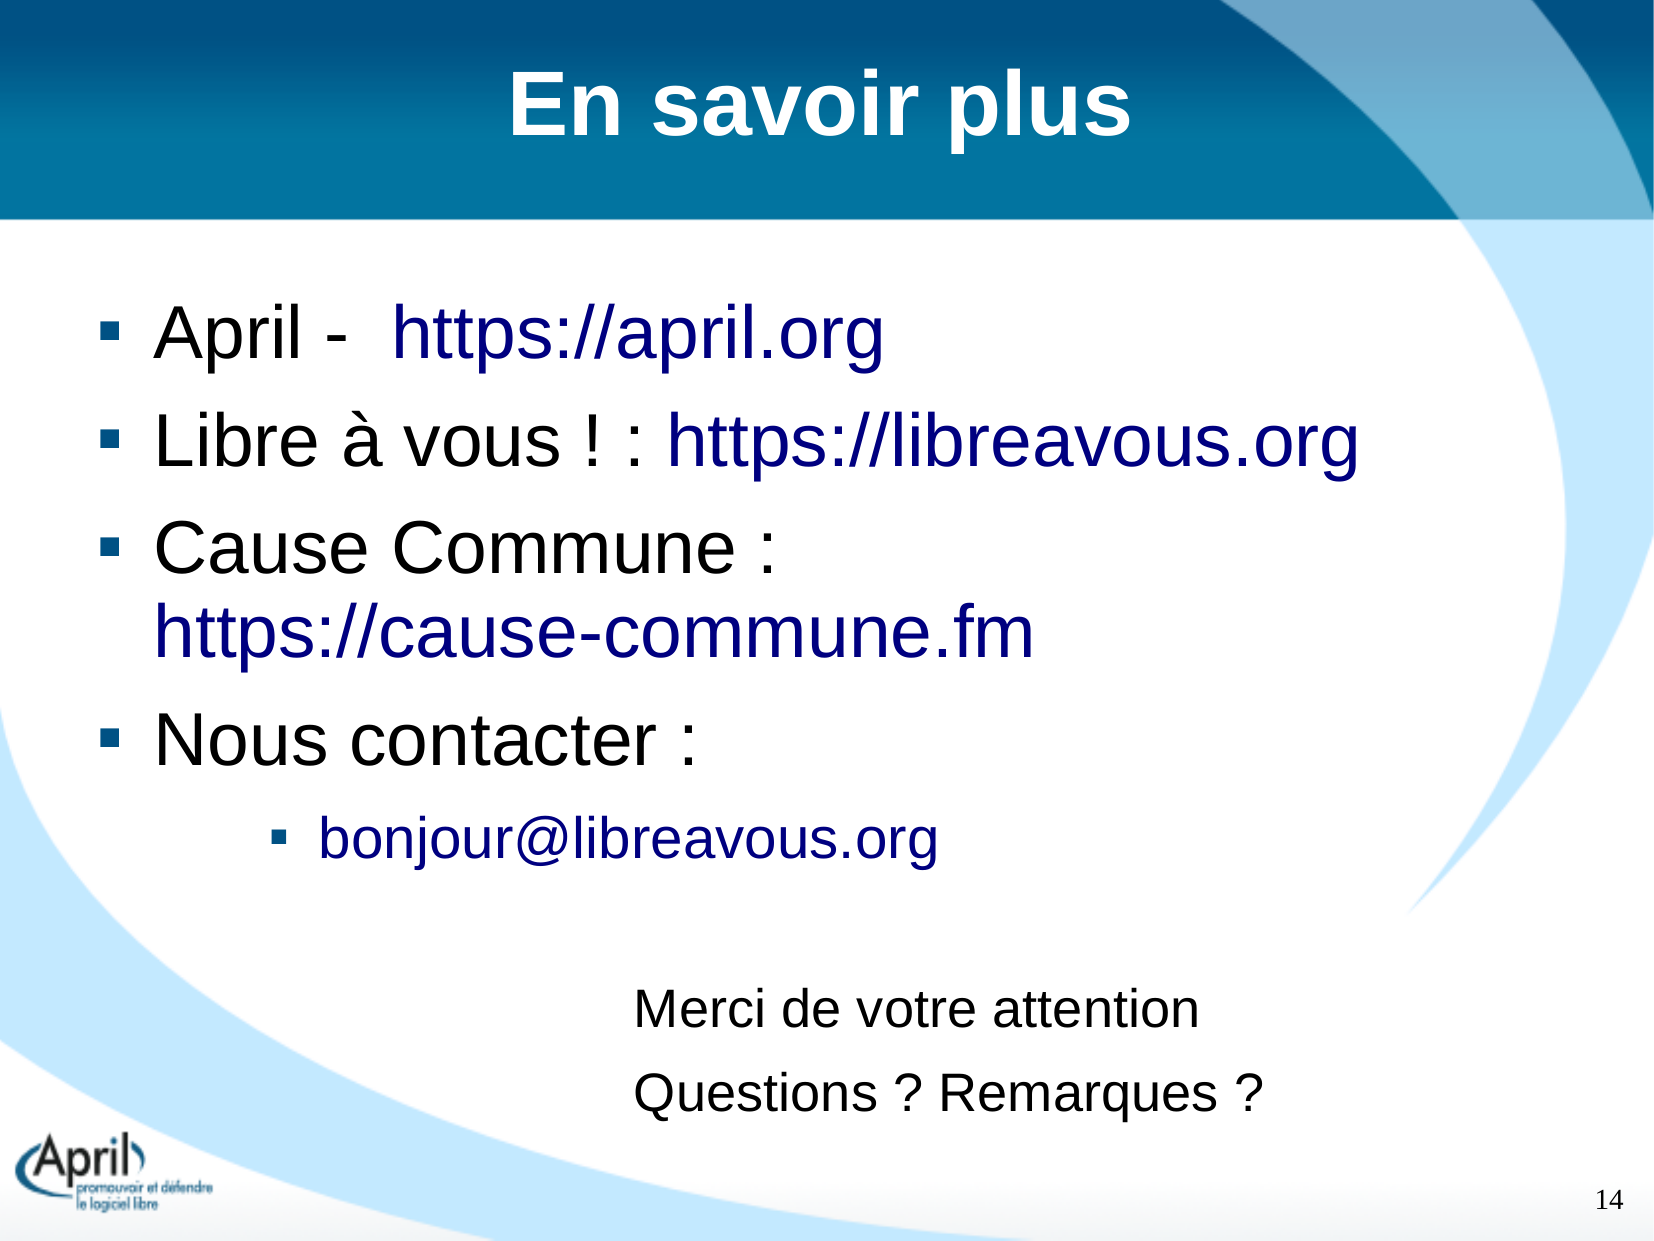

# En savoir plus
April - https://april.org
Libre à vous ! : https://libreavous.org
Cause Commune : https://cause-commune.fm
Nous contacter :
bonjour@libreavous.org
 Merci de votre attention
 Questions ? Remarques ?
14